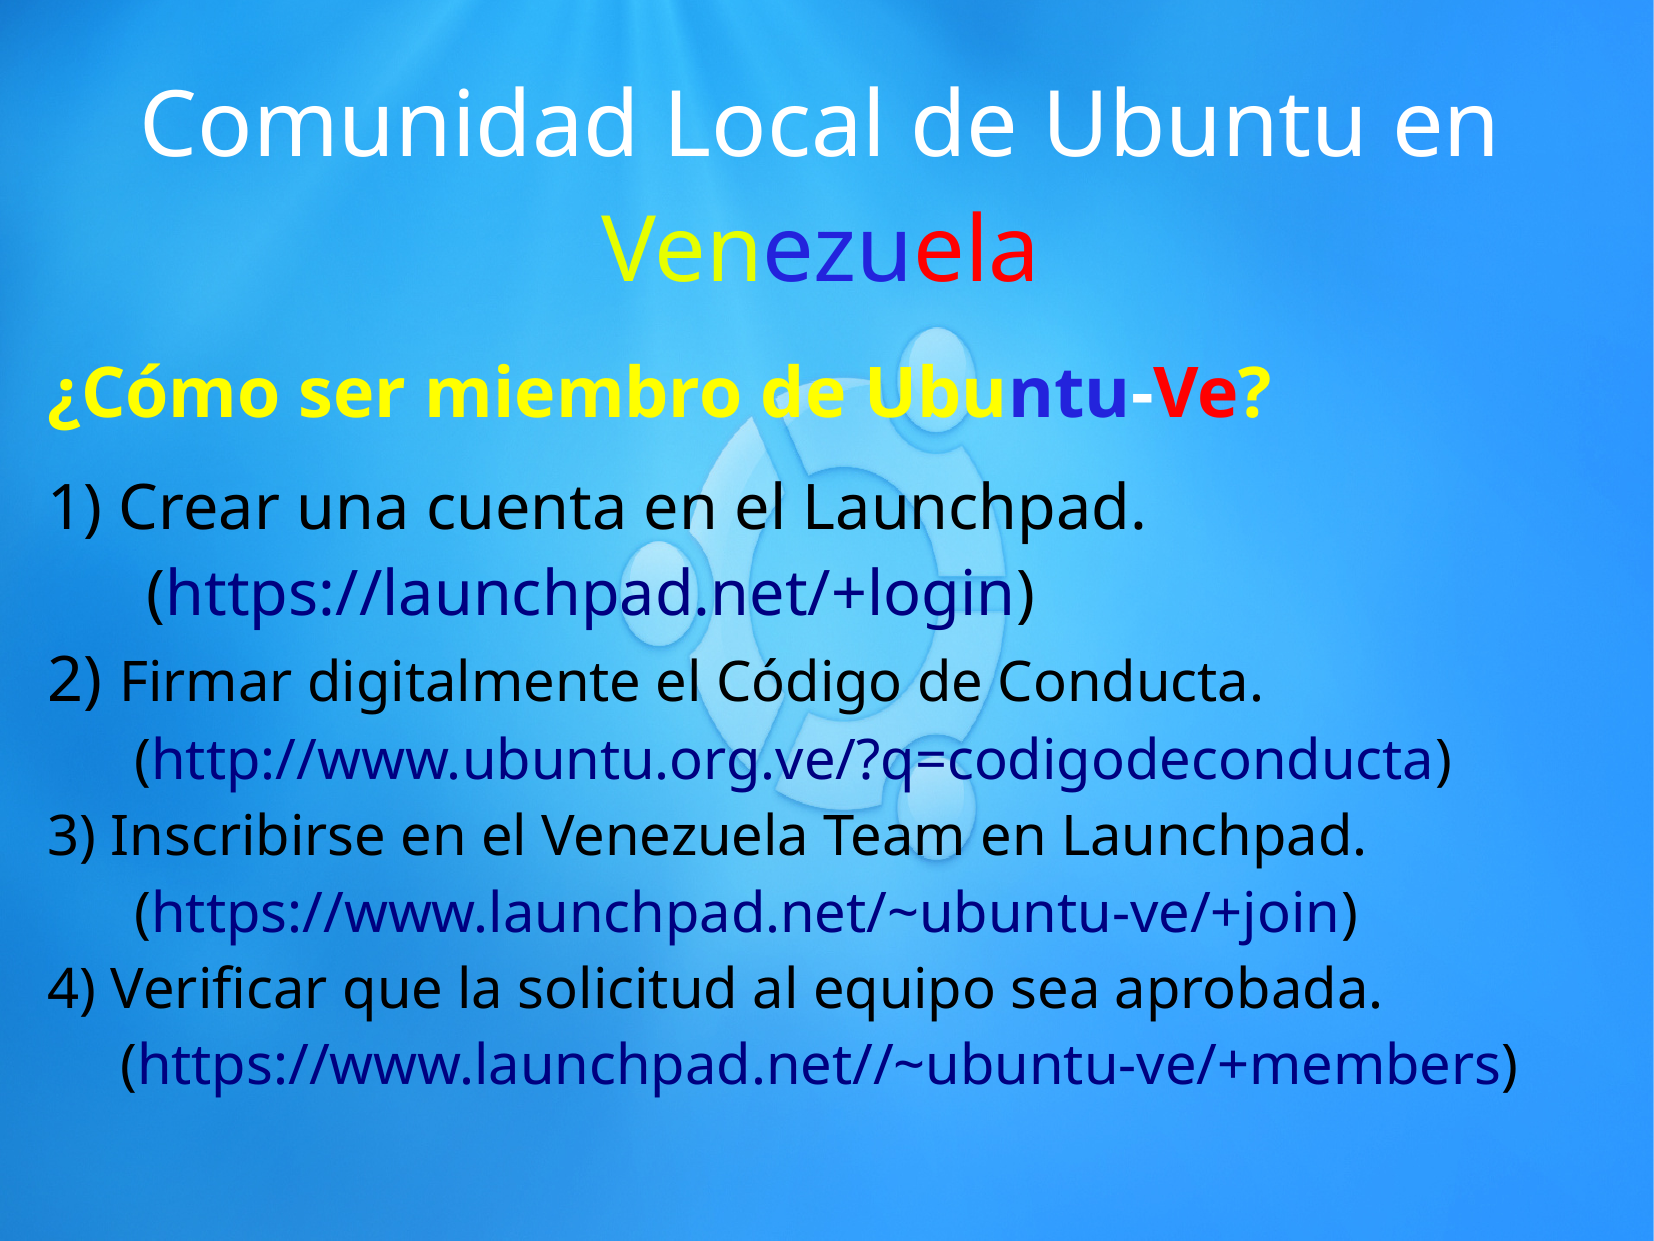

# Comunidad Local de Ubuntu en Venezuela
¿Cómo ser miembro de Ubuntu-Ve?
1) Crear una cuenta en el Launchpad.
 (https://launchpad.net/+login)
2) Firmar digitalmente el Código de Conducta.
 (http://www.ubuntu.org.ve/?q=codigodeconducta)
3) Inscribirse en el Venezuela Team en Launchpad.
 (https://www.launchpad.net/~ubuntu-ve/+join)
4) Verificar que la solicitud al equipo sea aprobada.
 (https://www.launchpad.net//~ubuntu-ve/+members)